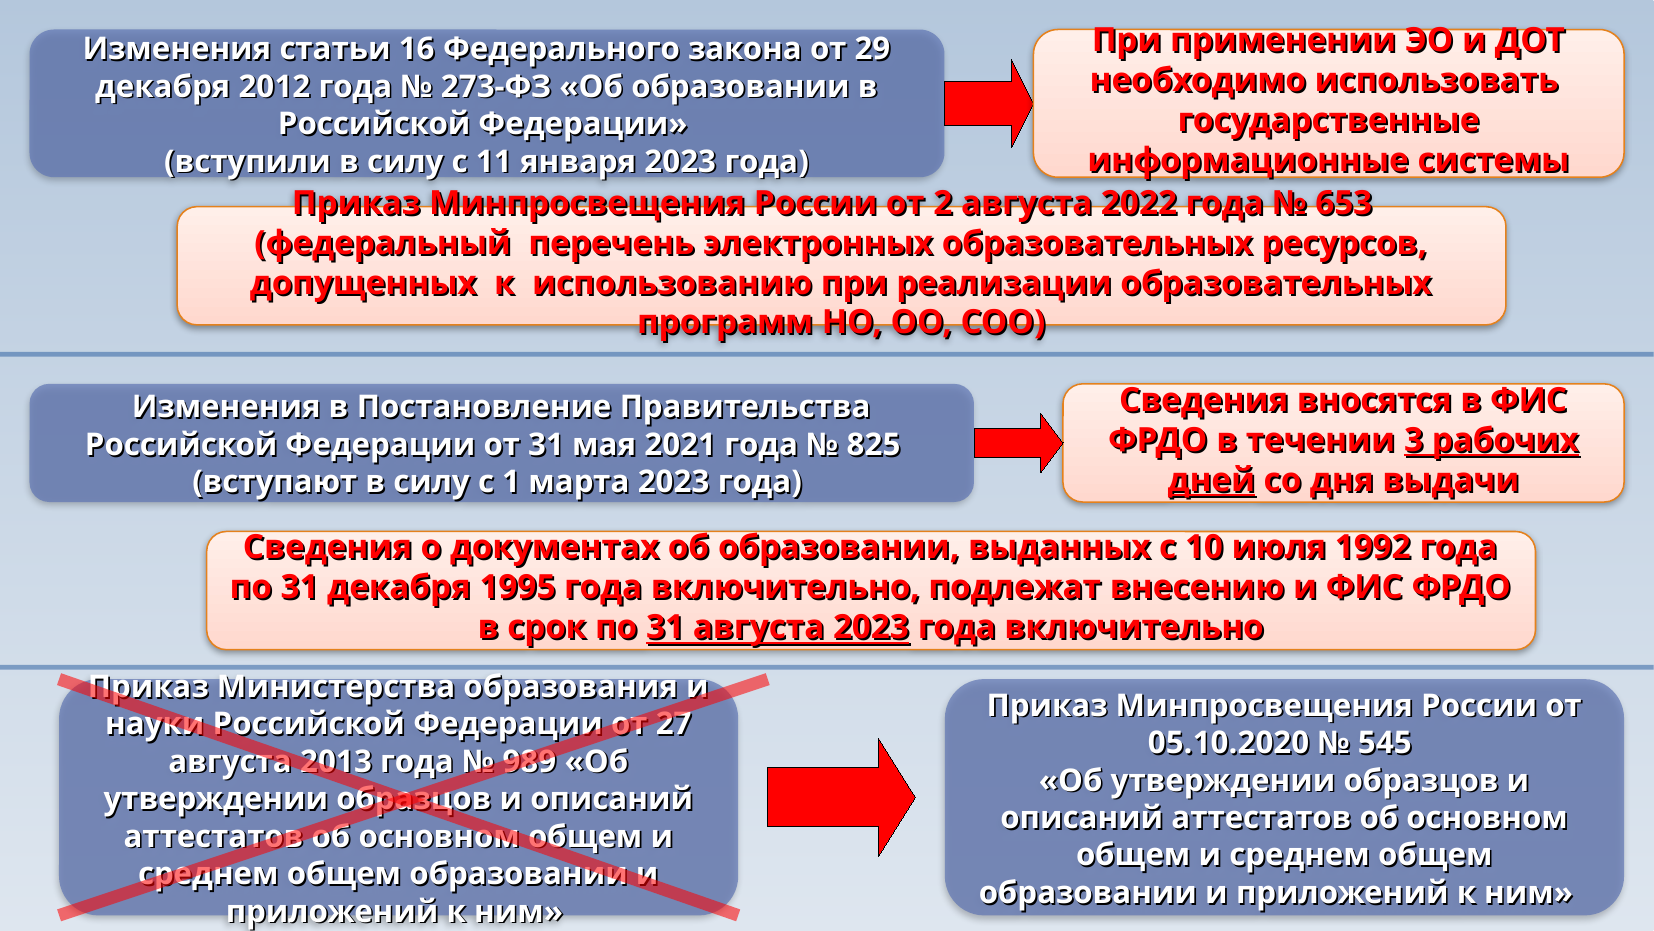

Изменения статьи 16 Федерального закона от 29 декабря 2012 года № 273-ФЗ «Об образовании в Российской Федерации»
(вступили в силу с 11 января 2023 года)
При применении ЭО и ДОТ необходимо использовать государственные информационные системы
Приказ Минпросвещения России от 2 августа 2022 года № 653 (федеральный перечень электронных образовательных ресурсов, допущенных к использованию при реализации образовательных программ НО, ОО, СОО)
Изменения в Постановление Правительства Российской Федерации от 31 мая 2021 года № 825
(вступают в силу с 1 марта 2023 года)
Сведения вносятся в ФИС ФРДО в течении 3 рабочих дней со дня выдачи
Сведения о документах об образовании, выданных с 10 июля 1992 года по 31 декабря 1995 года включительно, подлежат внесению и ФИС ФРДО
в срок по 31 августа 2023 года включительно
Приказ Министерства образования и науки Российской Федерации от 27 августа 2013 года № 989 «Об утверждении образцов и описаний аттестатов об основном общем и среднем общем образовании и приложений к ним»
Приказ Минпросвещения России от 05.10.2020 № 545
«Об утверждении образцов и описаний аттестатов об основном общем и среднем общем образовании и приложений к ним»